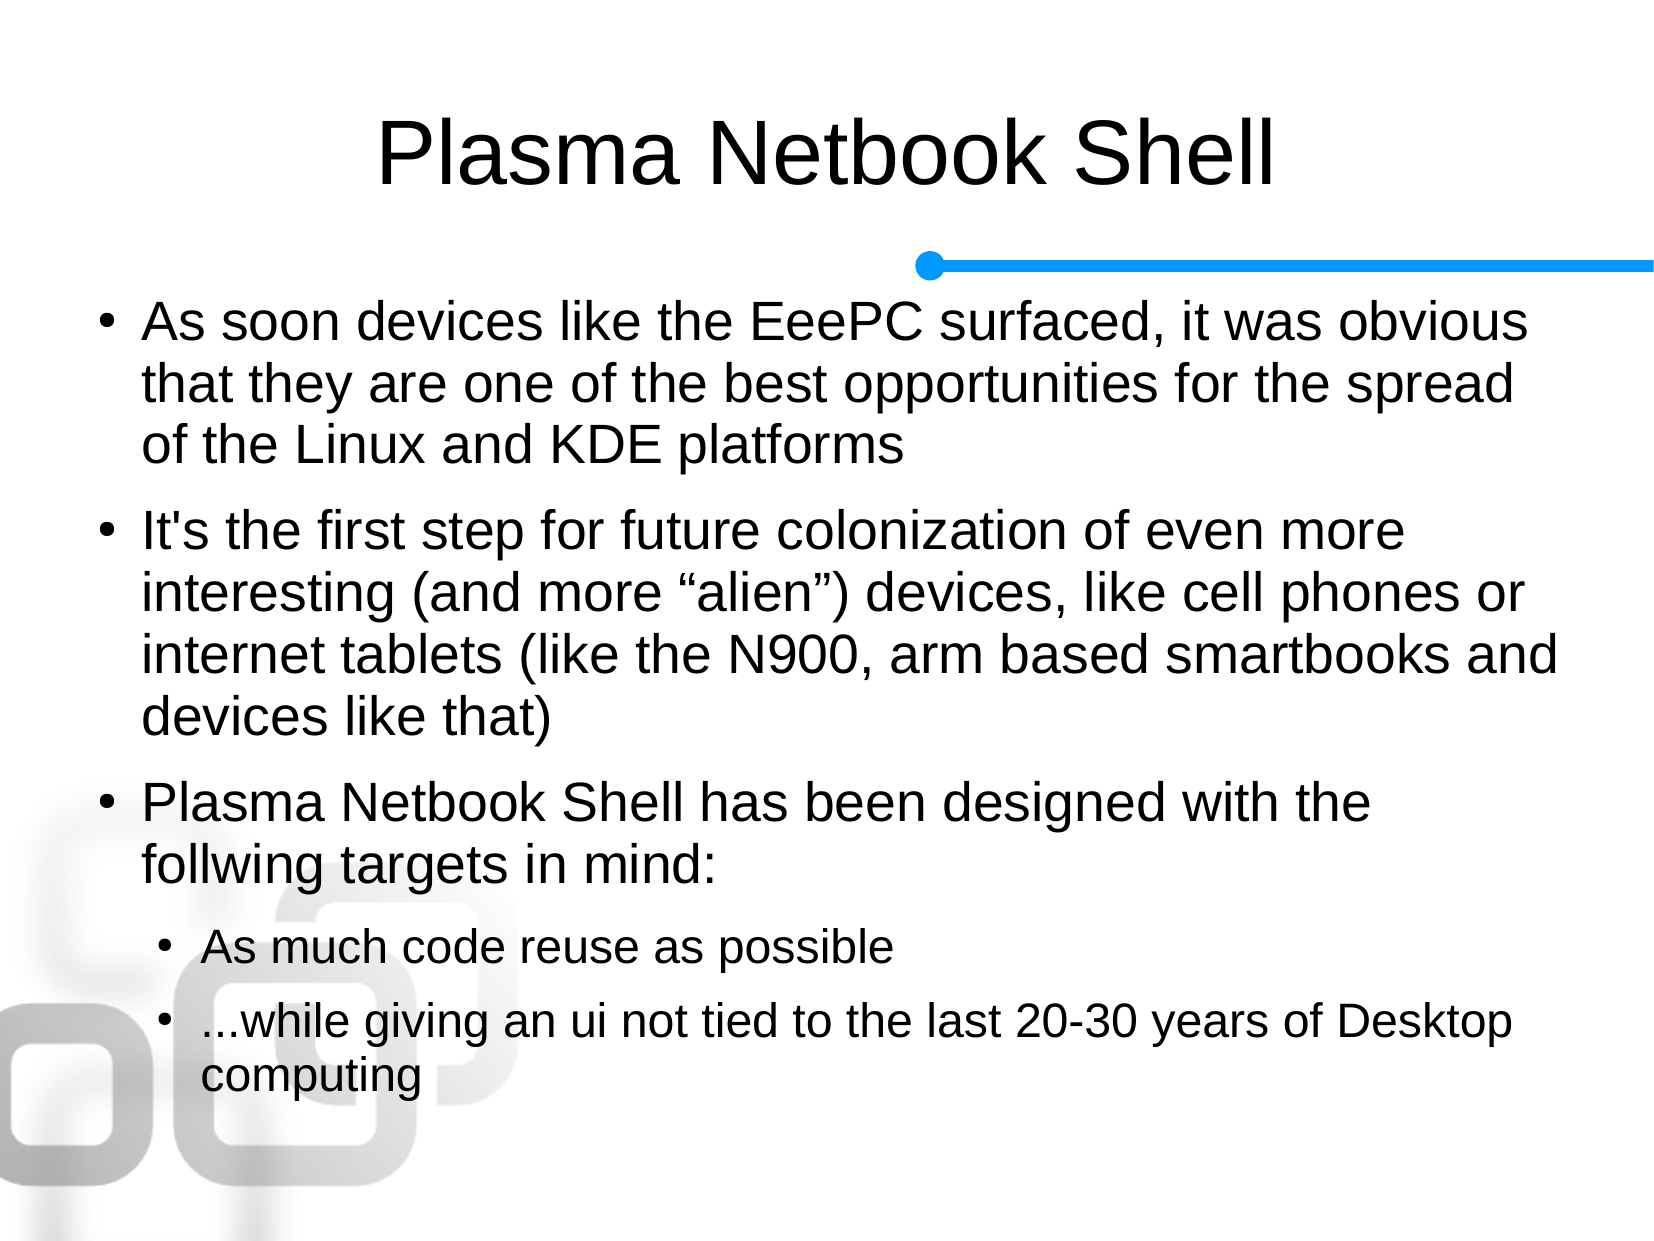

# Plasma Netbook Shell
As soon devices like the EeePC surfaced, it was obvious that they are one of the best opportunities for the spread of the Linux and KDE platforms
It's the first step for future colonization of even more interesting (and more “alien”) devices, like cell phones or internet tablets (like the N900, arm based smartbooks and devices like that)
Plasma Netbook Shell has been designed with the follwing targets in mind:
As much code reuse as possible
...while giving an ui not tied to the last 20-30 years of Desktop computing